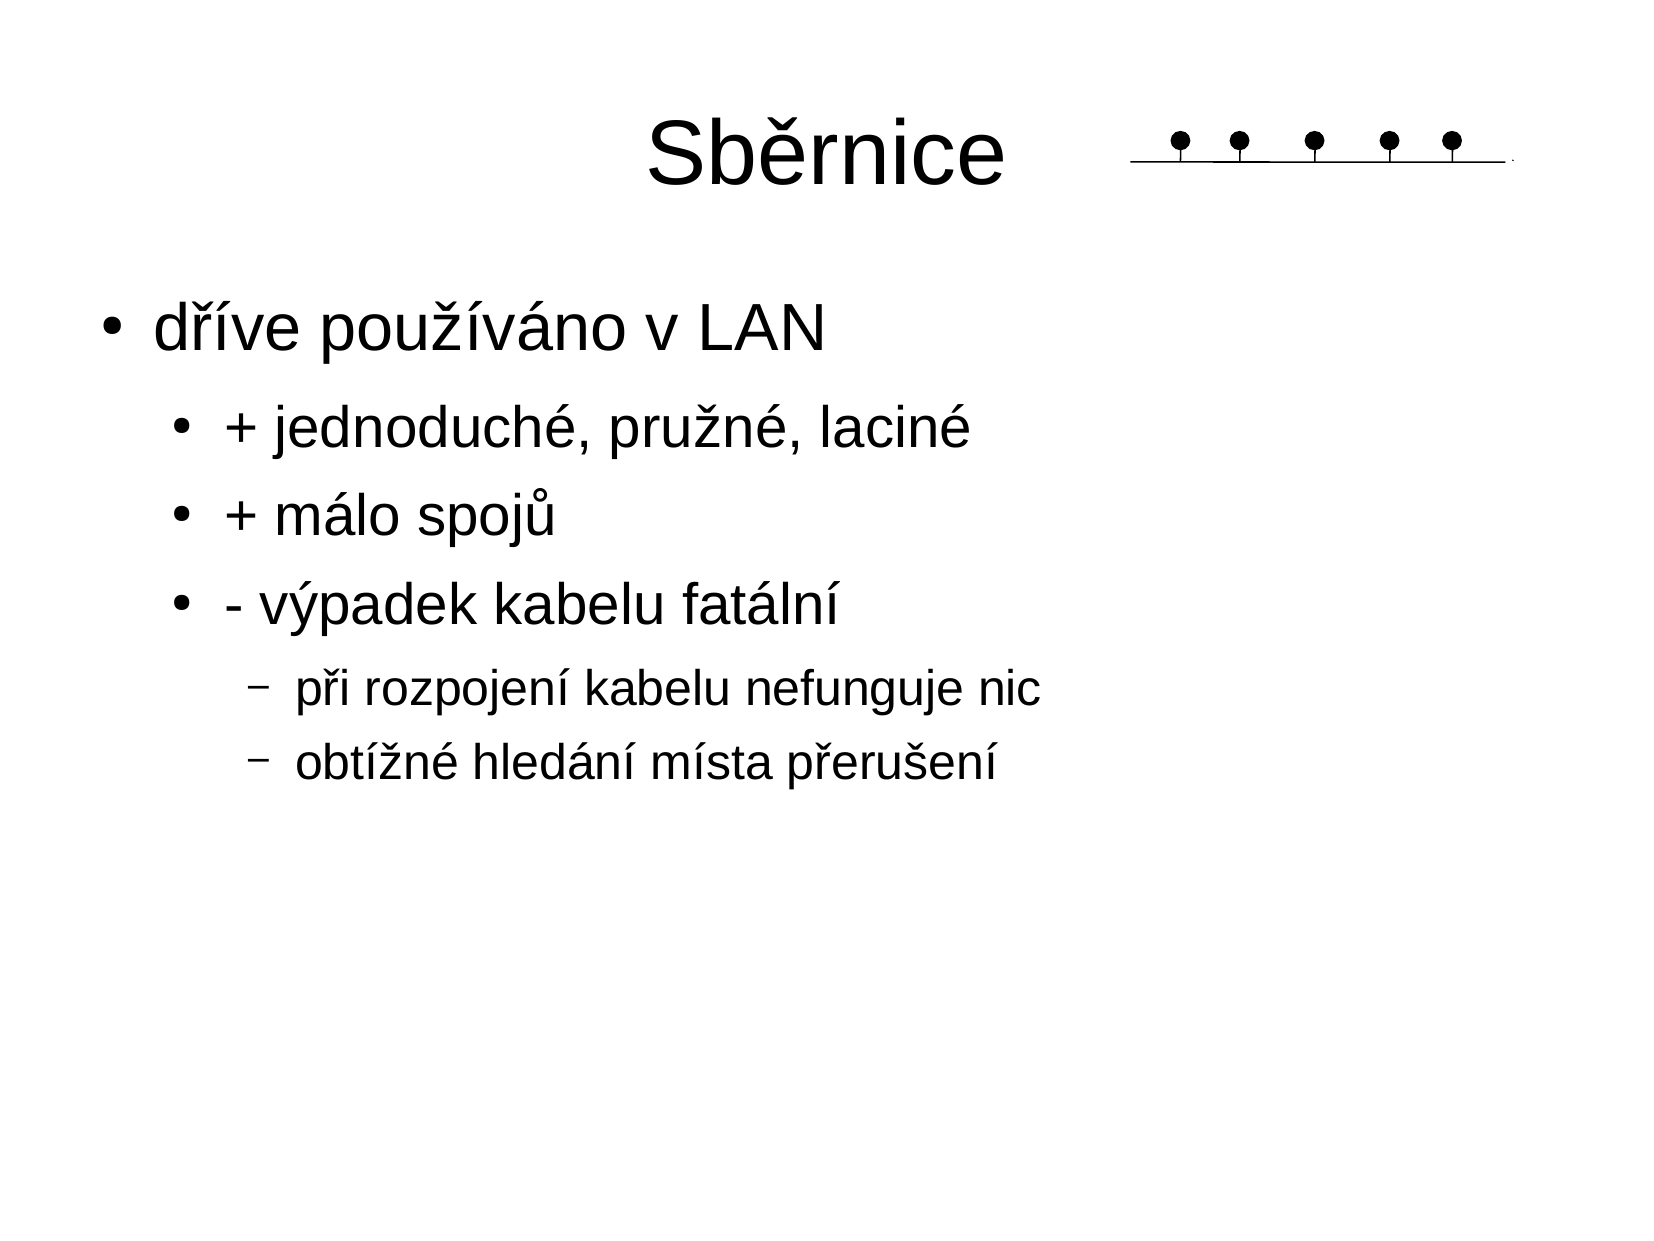

# Sběrnice
dříve používáno v LAN
+ jednoduché, pružné, laciné
+ málo spojů
- výpadek kabelu fatální
při rozpojení kabelu nefunguje nic
obtížné hledání místa přerušení